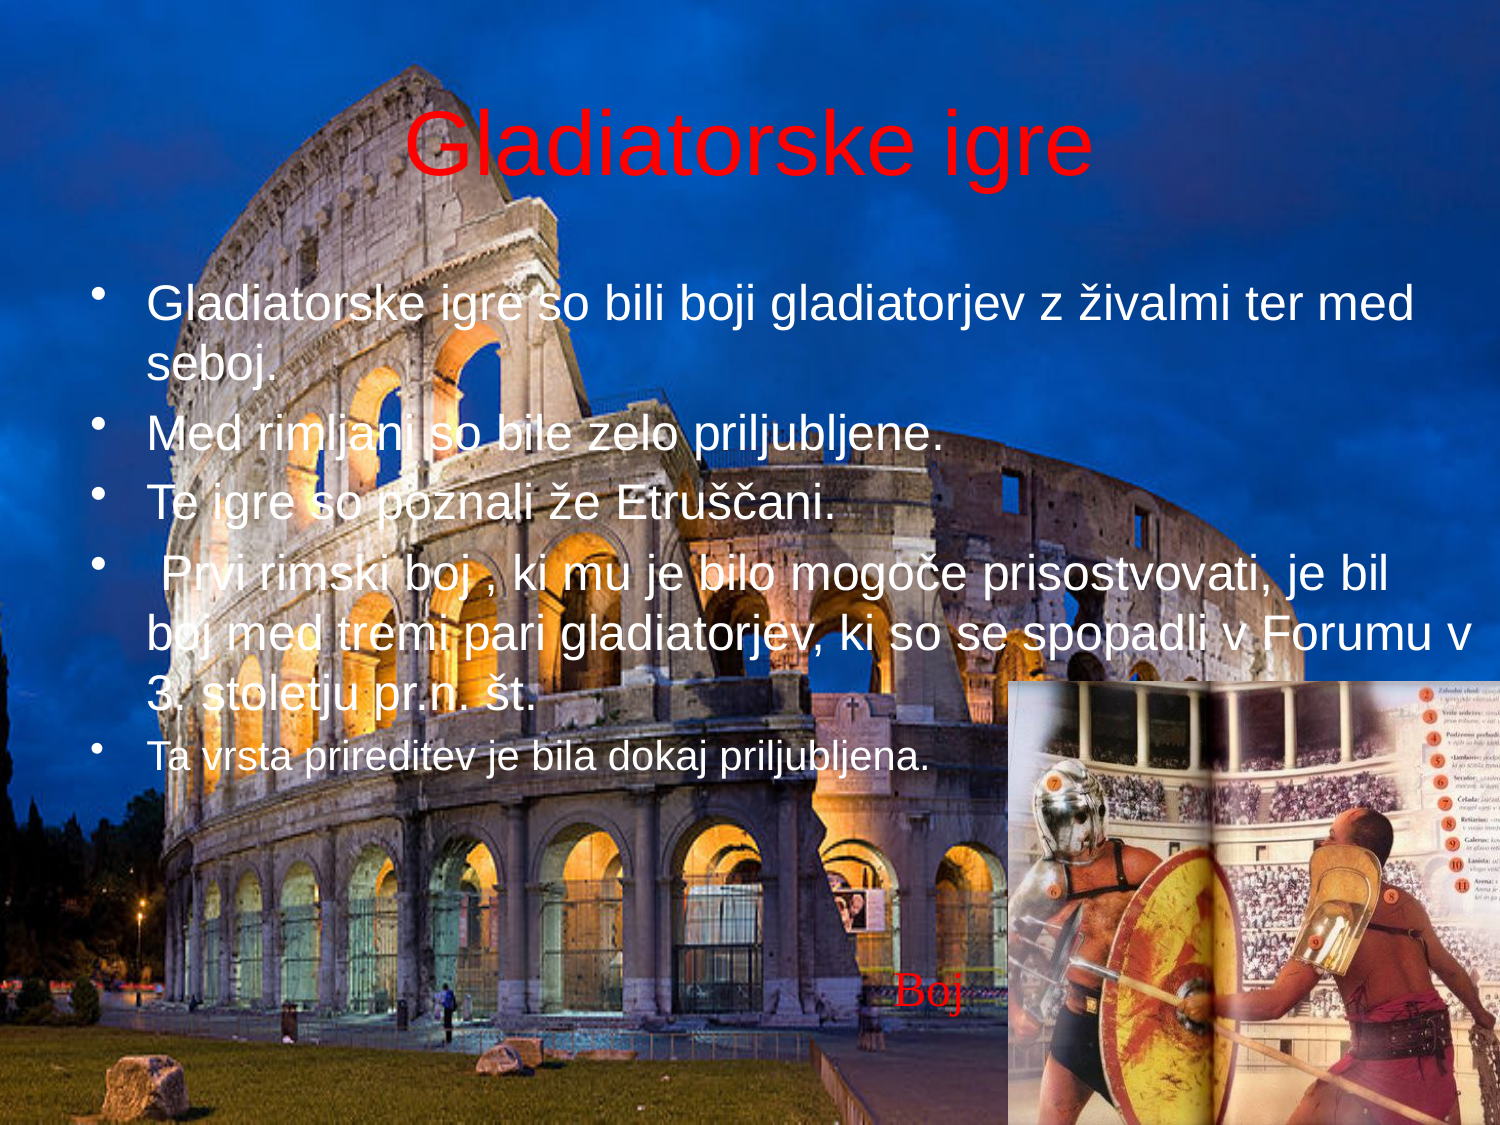

# Gladiatorske igre
Gladiatorske igre so bili boji gladiatorjev z živalmi ter med seboj.
Med rimljani so bile zelo priljubljene.
Te igre so poznali že Etruščani.
 Prvi rimski boj , ki mu je bilo mogoče prisostvovati, je bil boj med tremi pari gladiatorjev, ki so se spopadli v Forumu v 3. stoletju pr.n. št.
Ta vrsta prireditev je bila dokaj priljubljena.
Boj